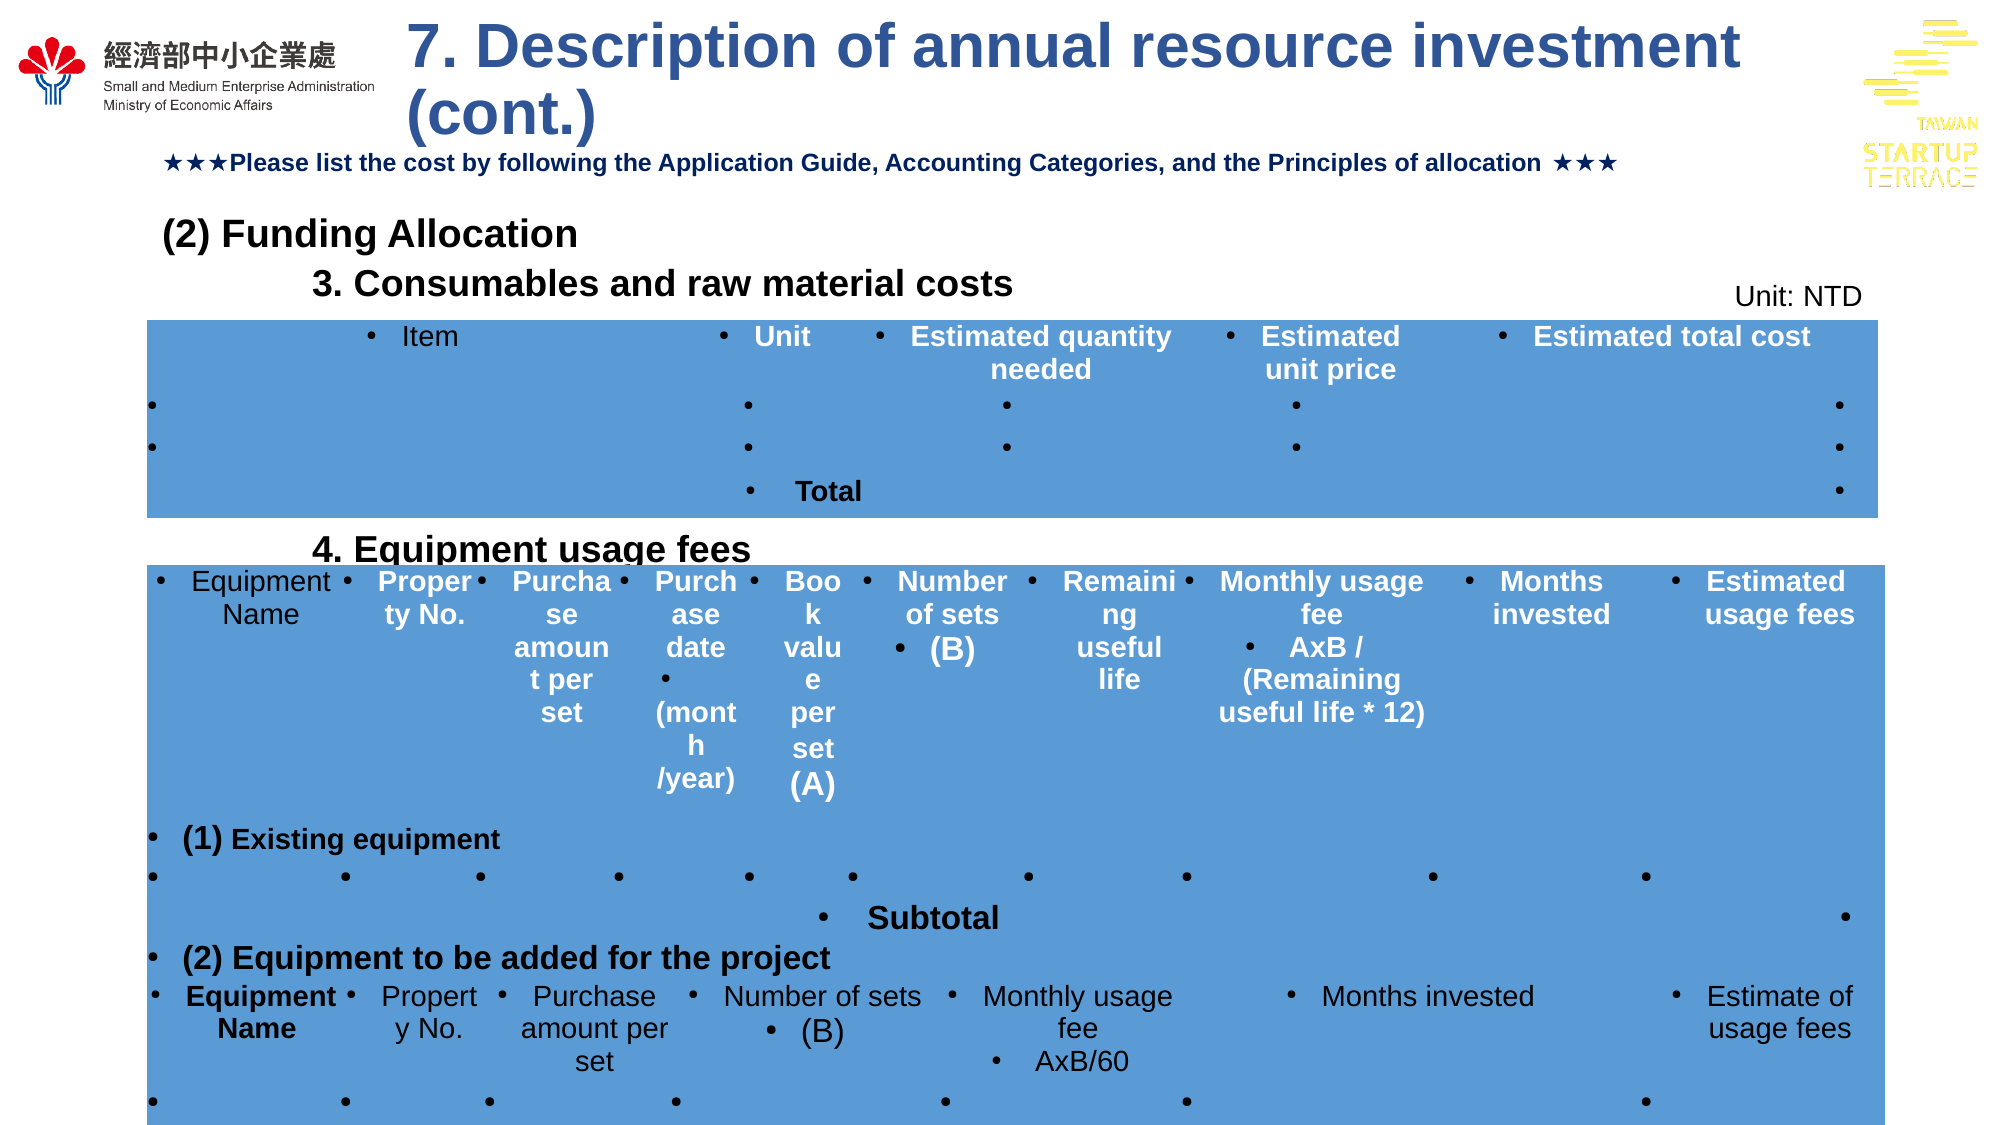

# 7. Description of annual resource investment (cont.)
★★★Please list the cost by following the Application Guide, Accounting Categories, and the Principles of allocation ★★★
(2) Funding Allocation
3. Consumables and raw material costs
4. Equipment usage fees
Unit: NTD
| Item | Unit | Estimated quantity needed | Estimated unit price | Estimated total cost |
| --- | --- | --- | --- | --- |
| | | | | |
| | | | | |
| Total | | | | |
| Equipment Name | Property No. | Purchase amount per set | | Purchase date (month /year) | | Book value per set (A) | Number of sets (B) | | Remaining useful life | Monthly usage fee AxB / (Remaining useful life \* 12) | Months invested | Estimated usage fees |
| --- | --- | --- | --- | --- | --- | --- | --- | --- | --- | --- | --- | --- |
| (1) Existing equipment | | | | | | | | | | | | |
| | | | | | | | | | | | | |
| Subtotal | | | | | | | | | | | | |
| (2) Equipment to be added for the project | | | | | | | | | | | | |
| Equipment Name | Property No. | | Purchase amount per set | | Number of sets (B) | | | Monthly usage fee AxB/60 | | Months invested | | Estimate of usage fees |
| | | | | | | | | | | | | |
| Subtotal | | | | | | | | | | | | |
| Total | | | | | | | | | | | | |